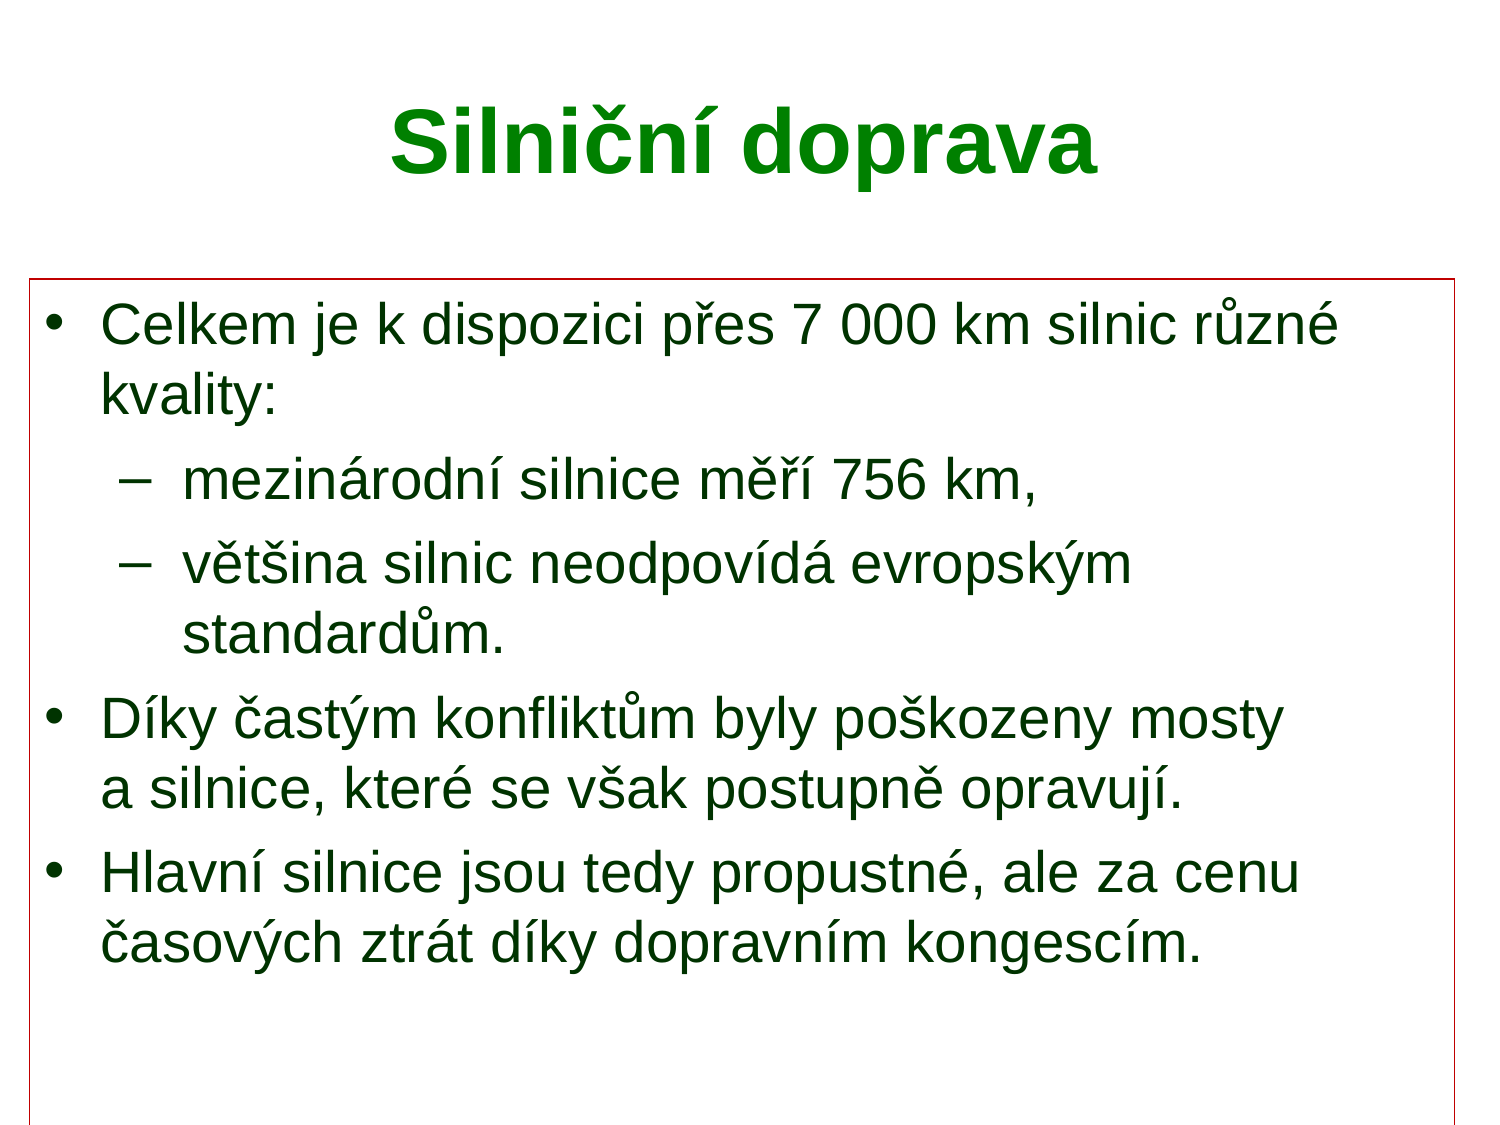

# Silniční doprava
Celkem je k dispozici přes 7 000 km silnic různé kvality:
 mezinárodní silnice měří 756 km,
 většina silnic neodpovídá evropským
 standardům.
Díky častým konfliktům byly poškozeny mosty
a silnice, které se však postupně opravují.
Hlavní silnice jsou tedy propustné, ale za cenu časových ztrát díky dopravním kongescím.